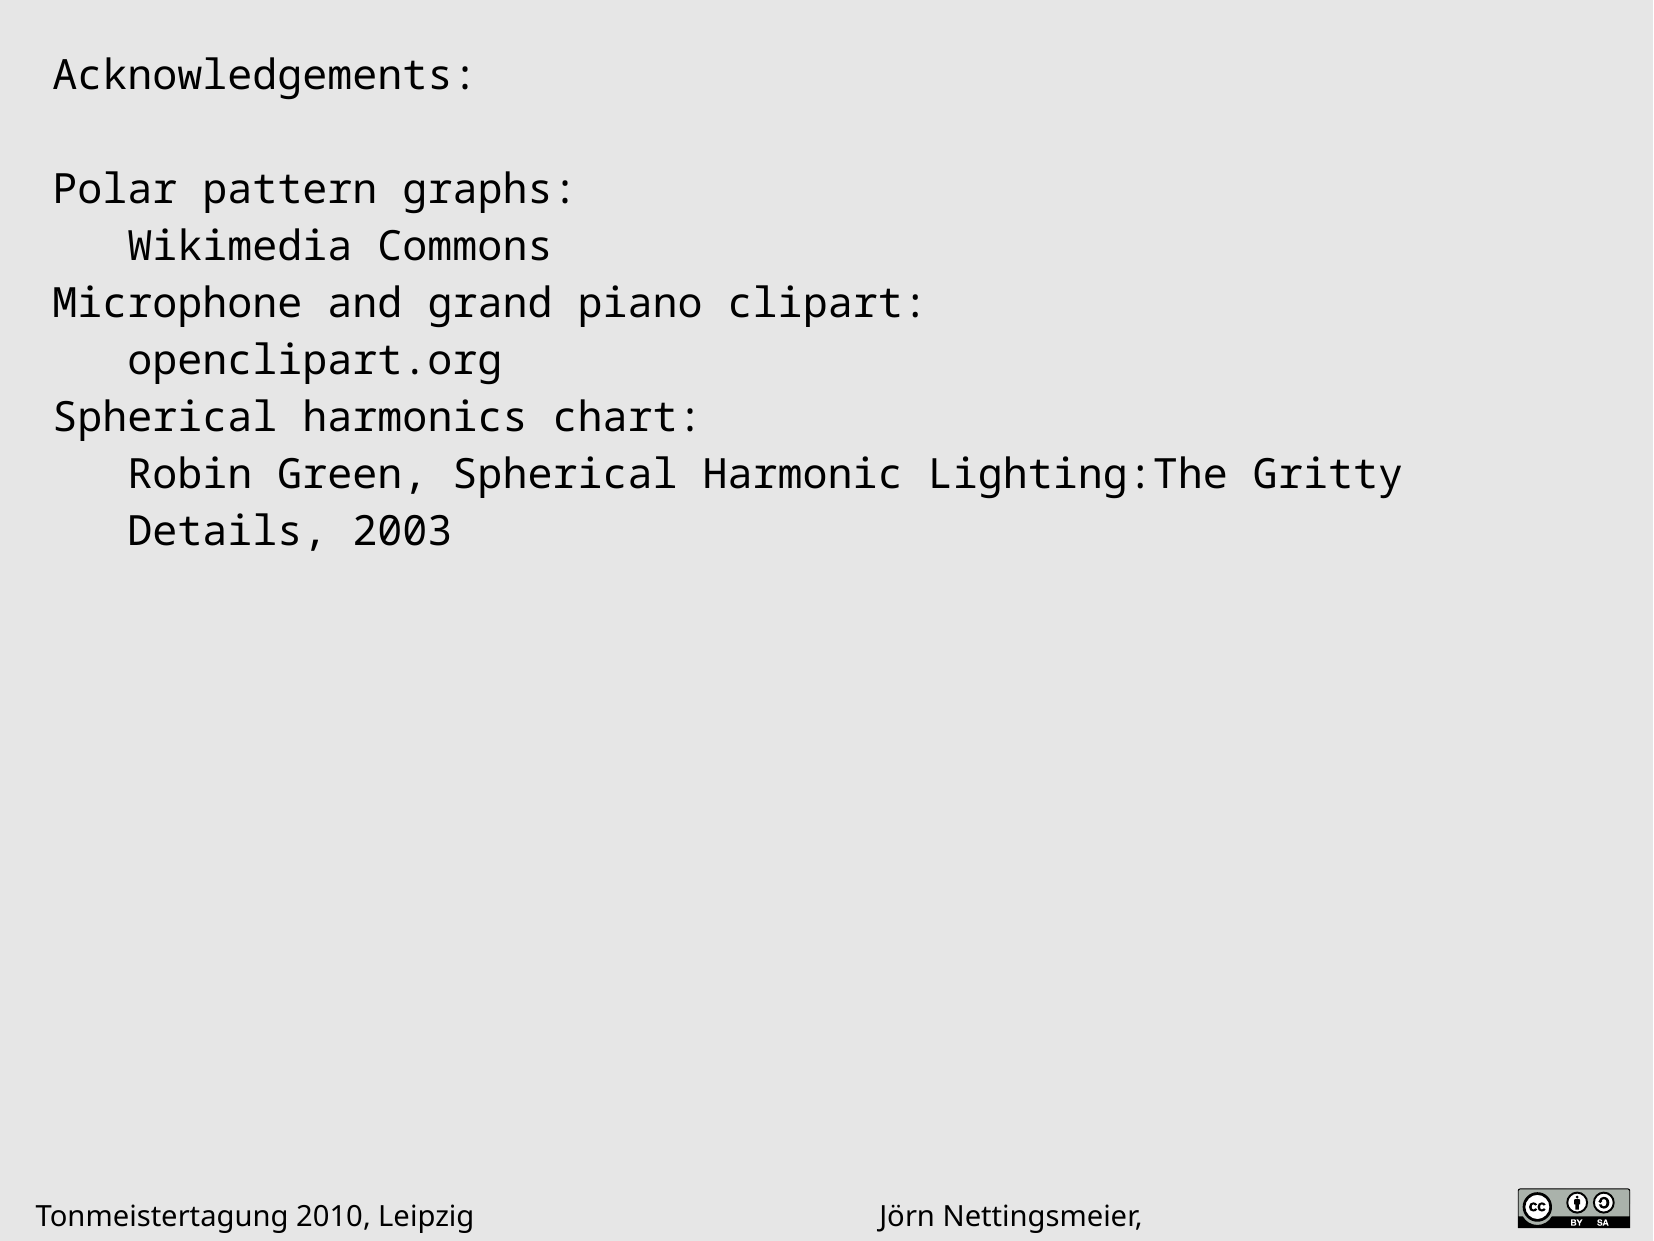

Acknowledgements:
Polar pattern graphs:
	Wikimedia Commons
Microphone and grand piano clipart:
	openclipart.org
Spherical harmonics chart:
	Robin Green, Spherical Harmonic Lighting:The Gritty
	Details, 2003